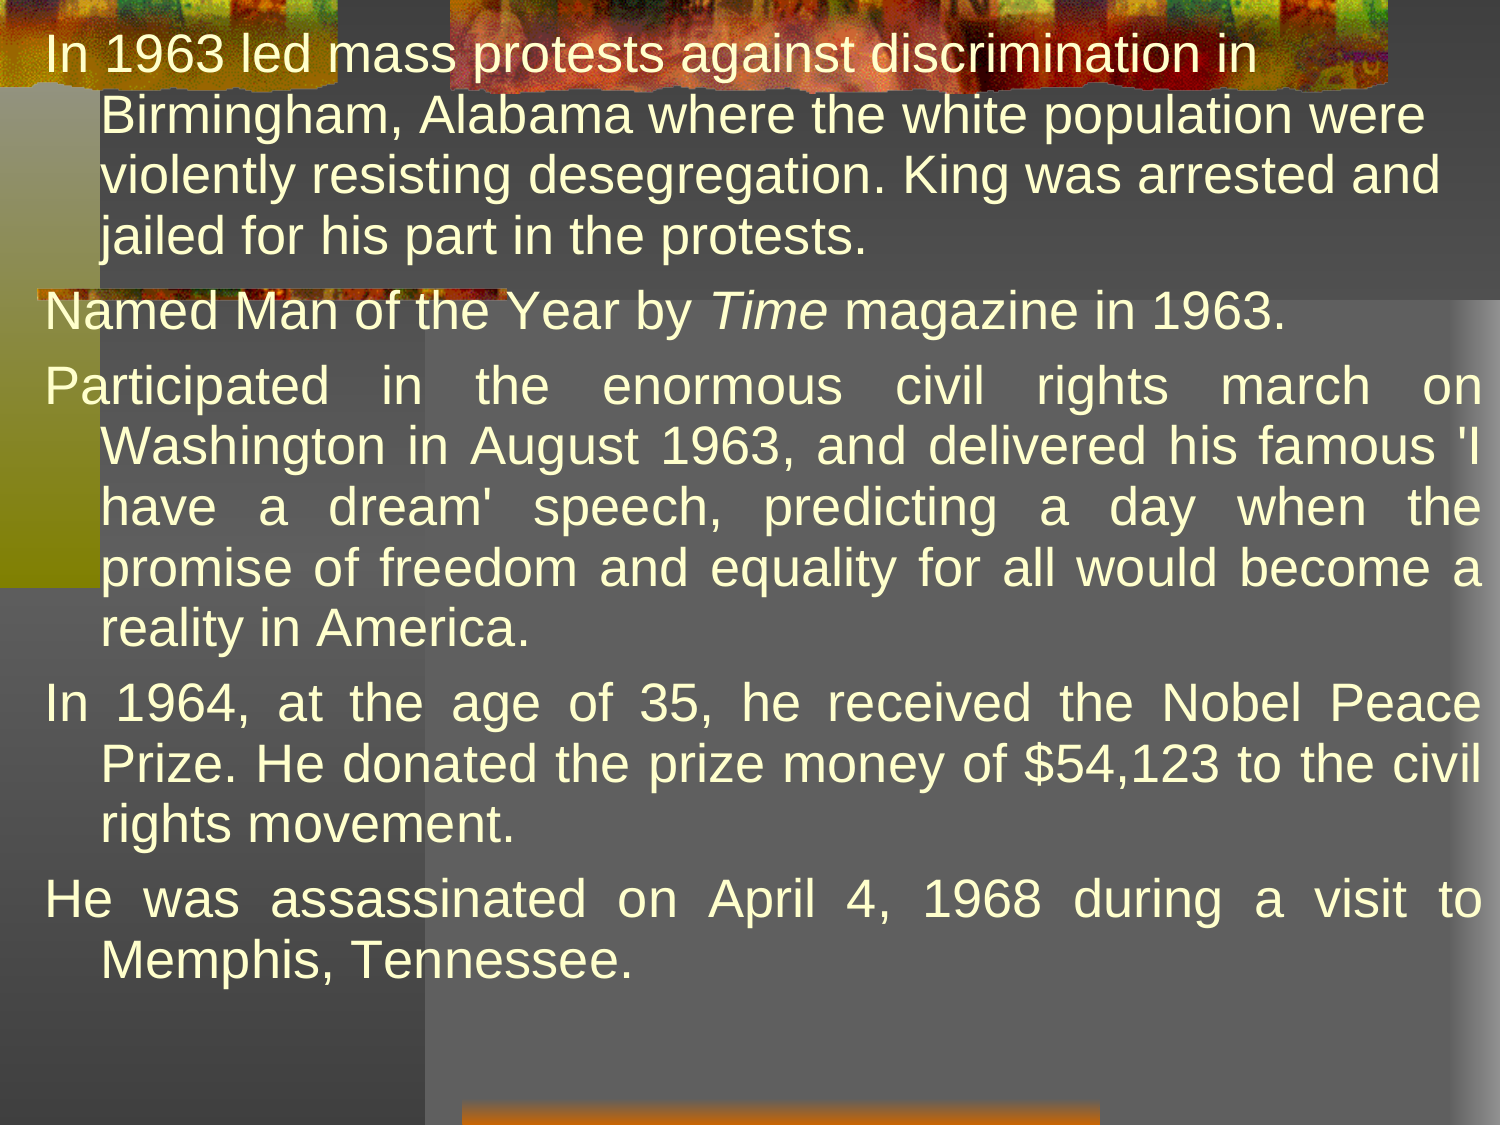

In 1963 led mass protests against discrimination in Birmingham, Alabama where the white population were violently resisting desegregation. King was arrested and jailed for his part in the protests.
Named Man of the Year by Time magazine in 1963.
Participated in the enormous civil rights march on Washington in August 1963, and delivered his famous 'I have a dream' speech, predicting a day when the promise of freedom and equality for all would become a reality in America.
In 1964, at the age of 35, he received the Nobel Peace Prize. He donated the prize money of $54,123 to the civil rights movement.
He was assassinated on April 4, 1968 during a visit to Memphis, Tennessee.
#